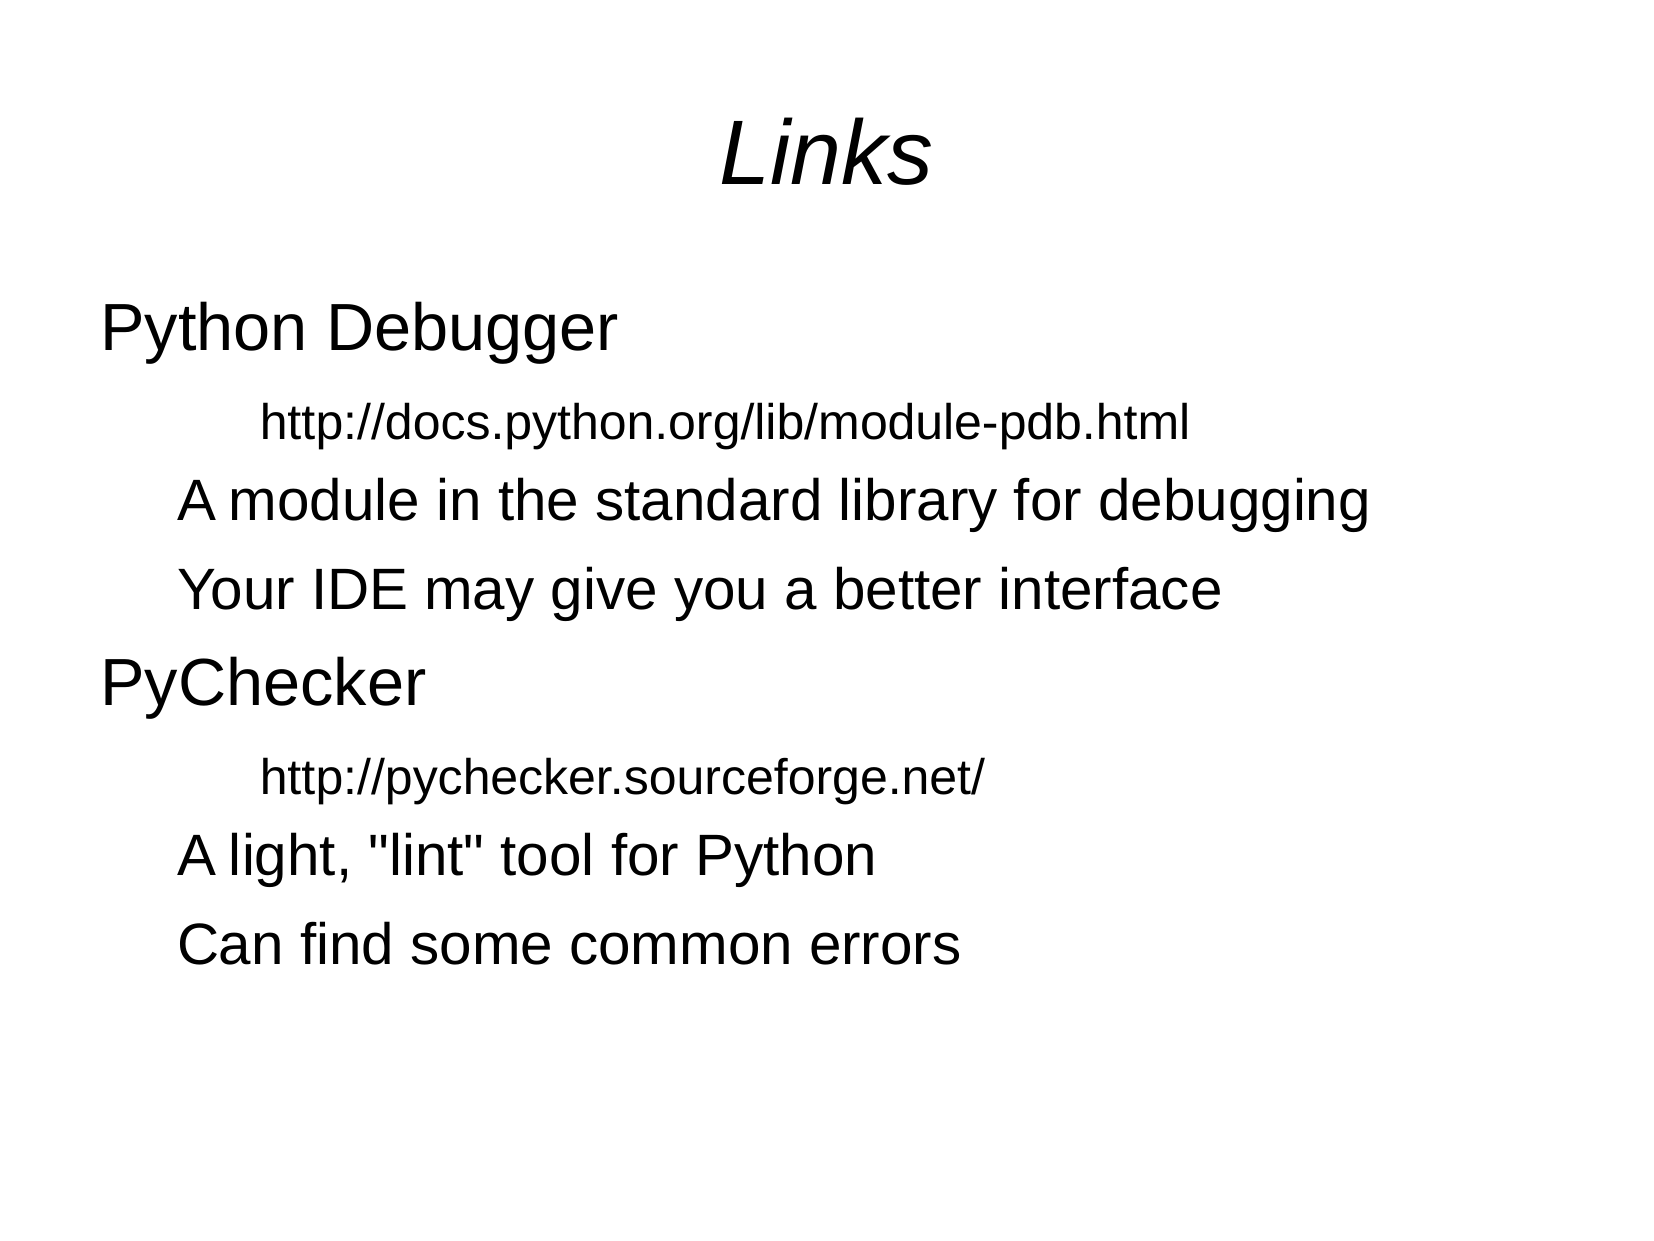

# Links
Python Debugger
http://docs.python.org/lib/module-pdb.html
A module in the standard library for debugging
Your IDE may give you a better interface
PyChecker
http://pychecker.sourceforge.net/
A light, "lint" tool for Python
Can find some common errors